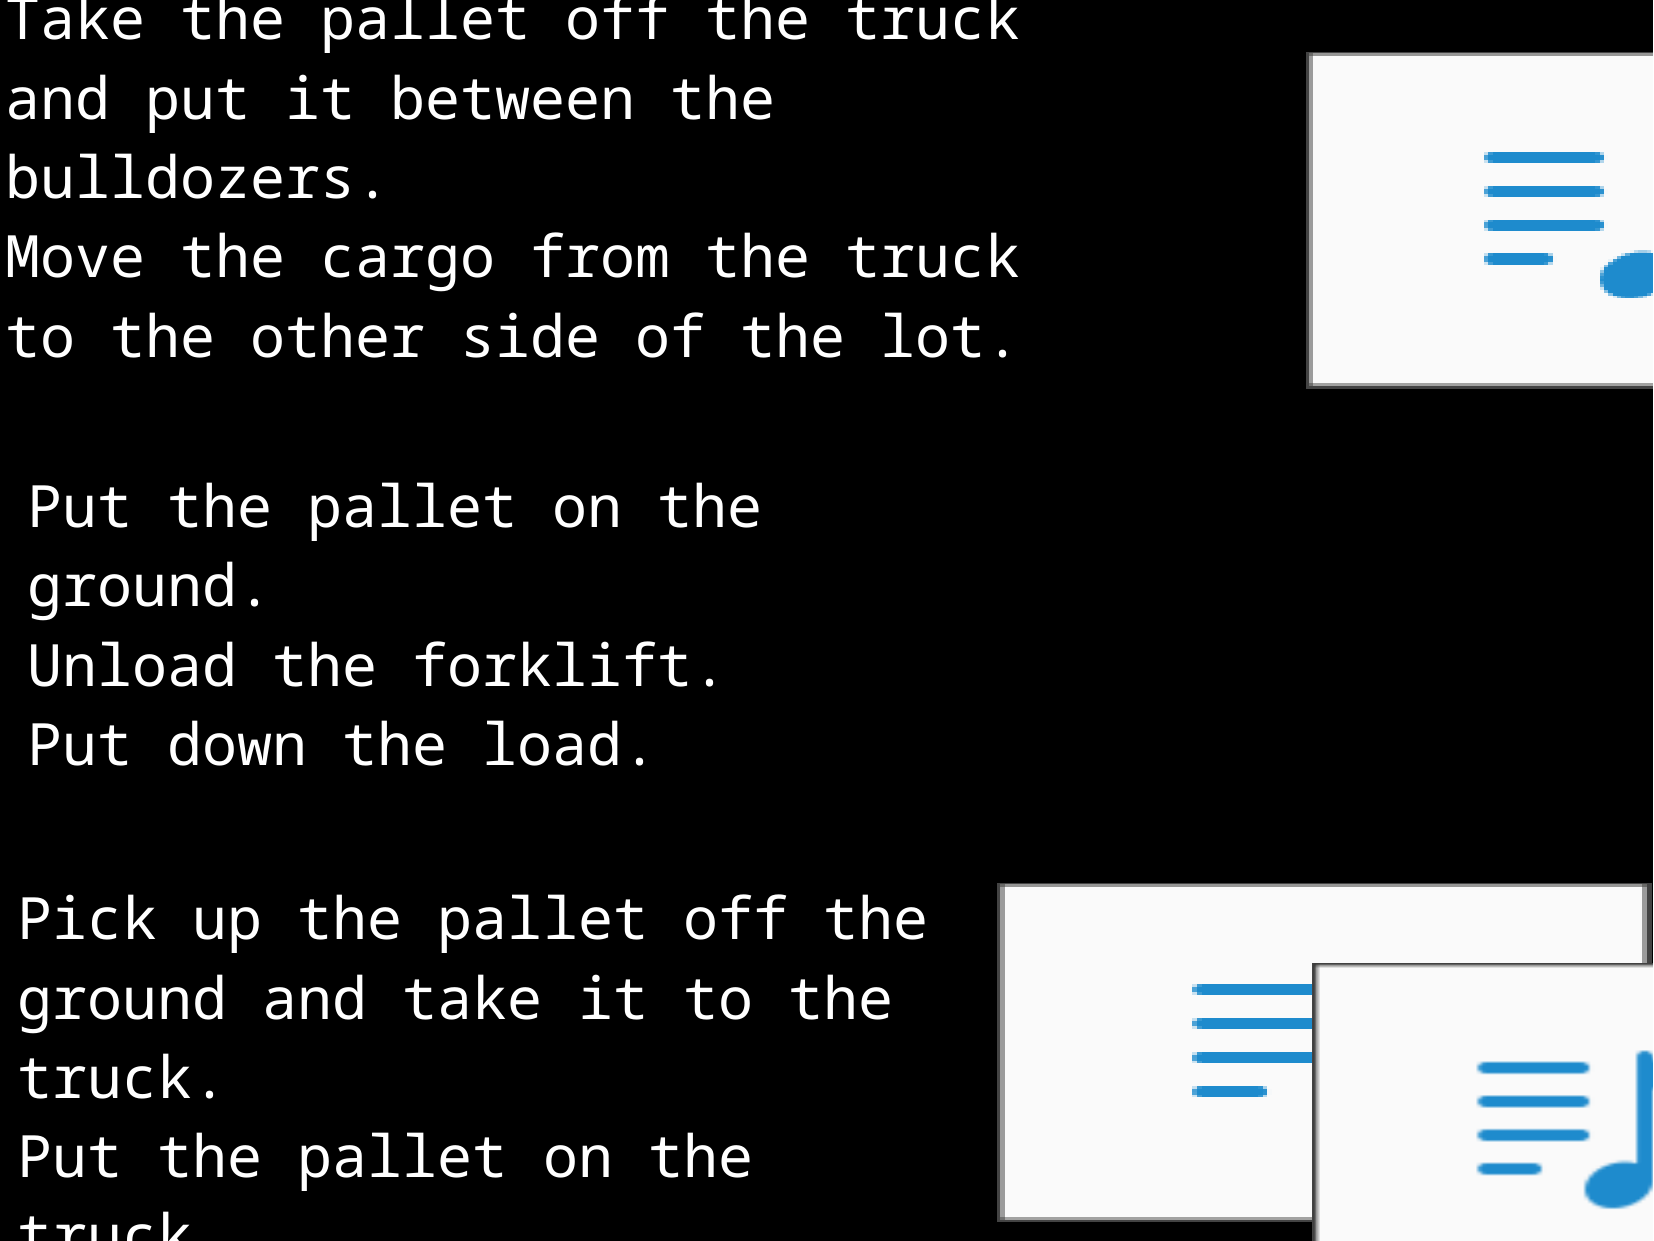

Take the pallet off the truck and put it between the bulldozers.
Move the cargo from the truck to the other side of the lot.
# Put the pallet on the ground. Unload the forklift. Put down the load.
Pick up the pallet off the ground and take it to the truck.
Put the pallet on the truck.